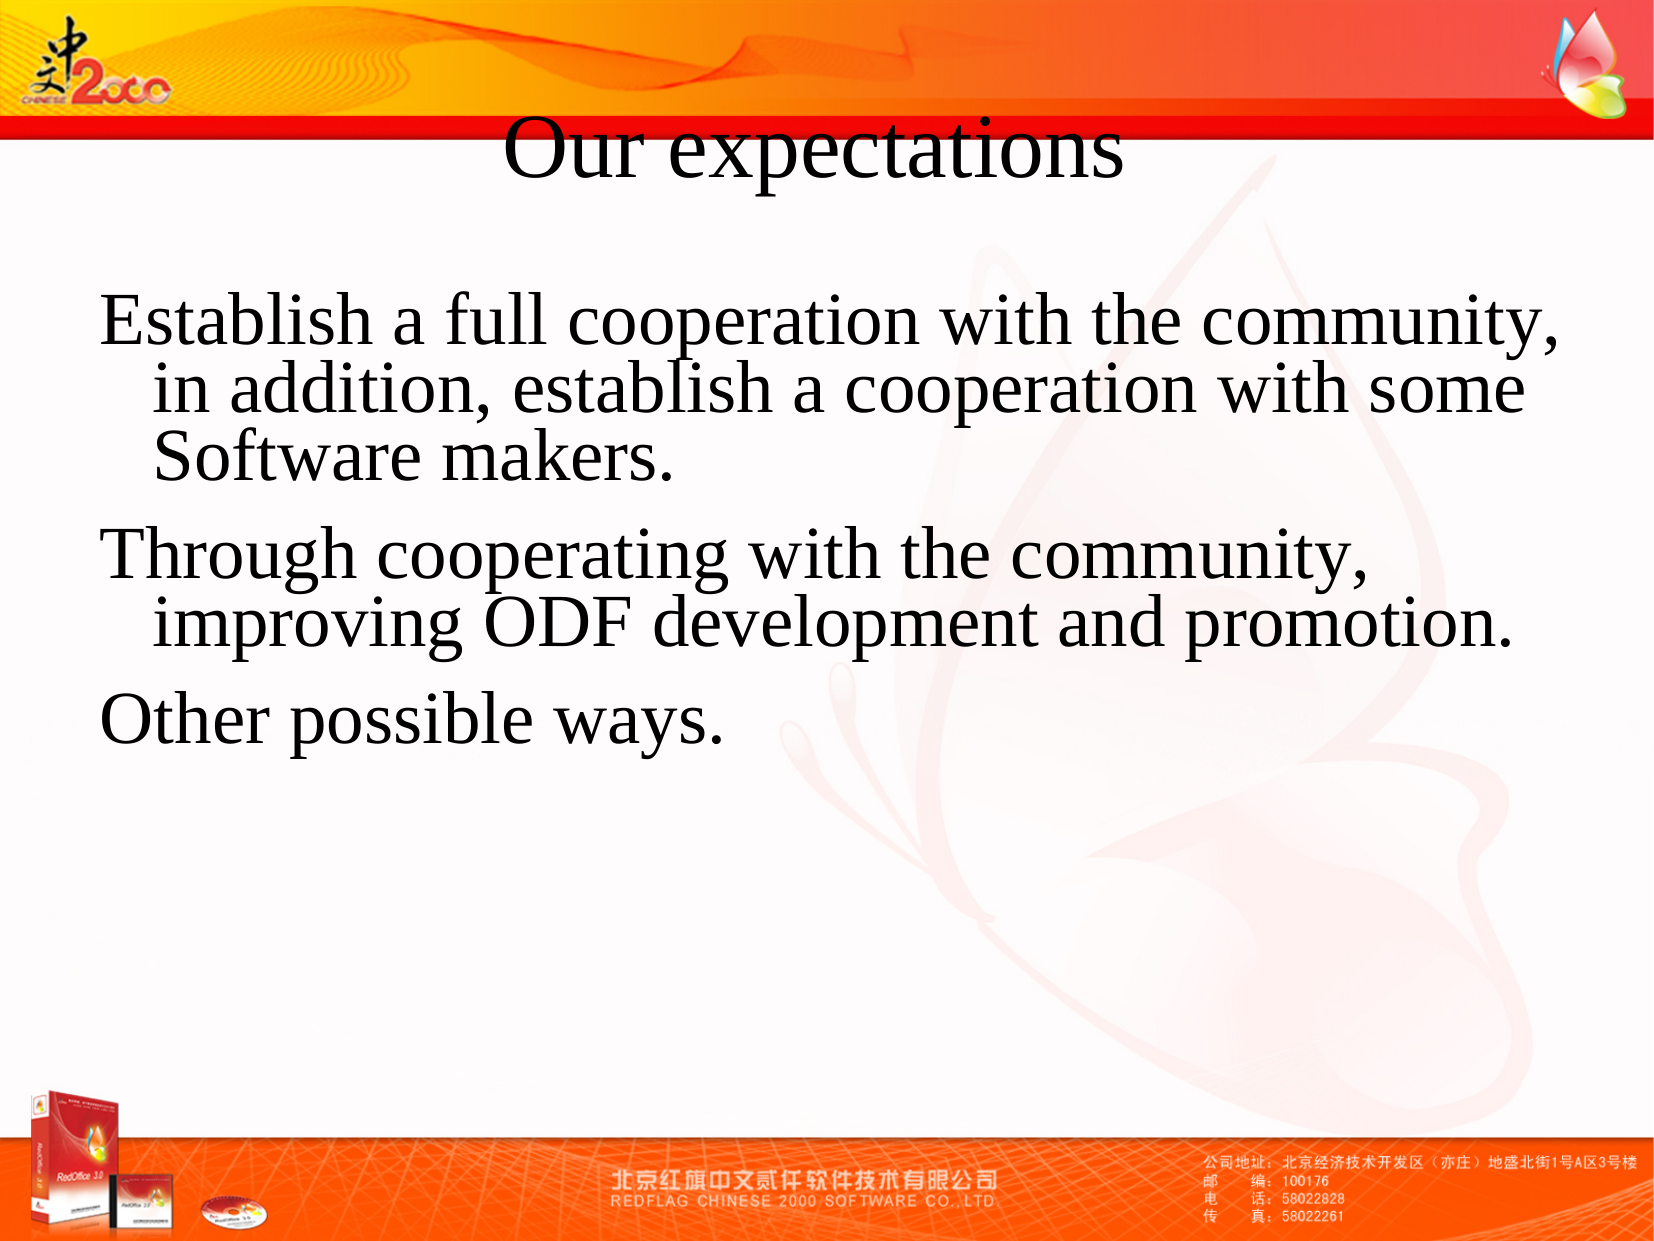

# Our expectations
Establish a full cooperation with the community, in addition, establish a cooperation with some Software makers.
Through cooperating with the community, improving ODF development and promotion.
Other possible ways.